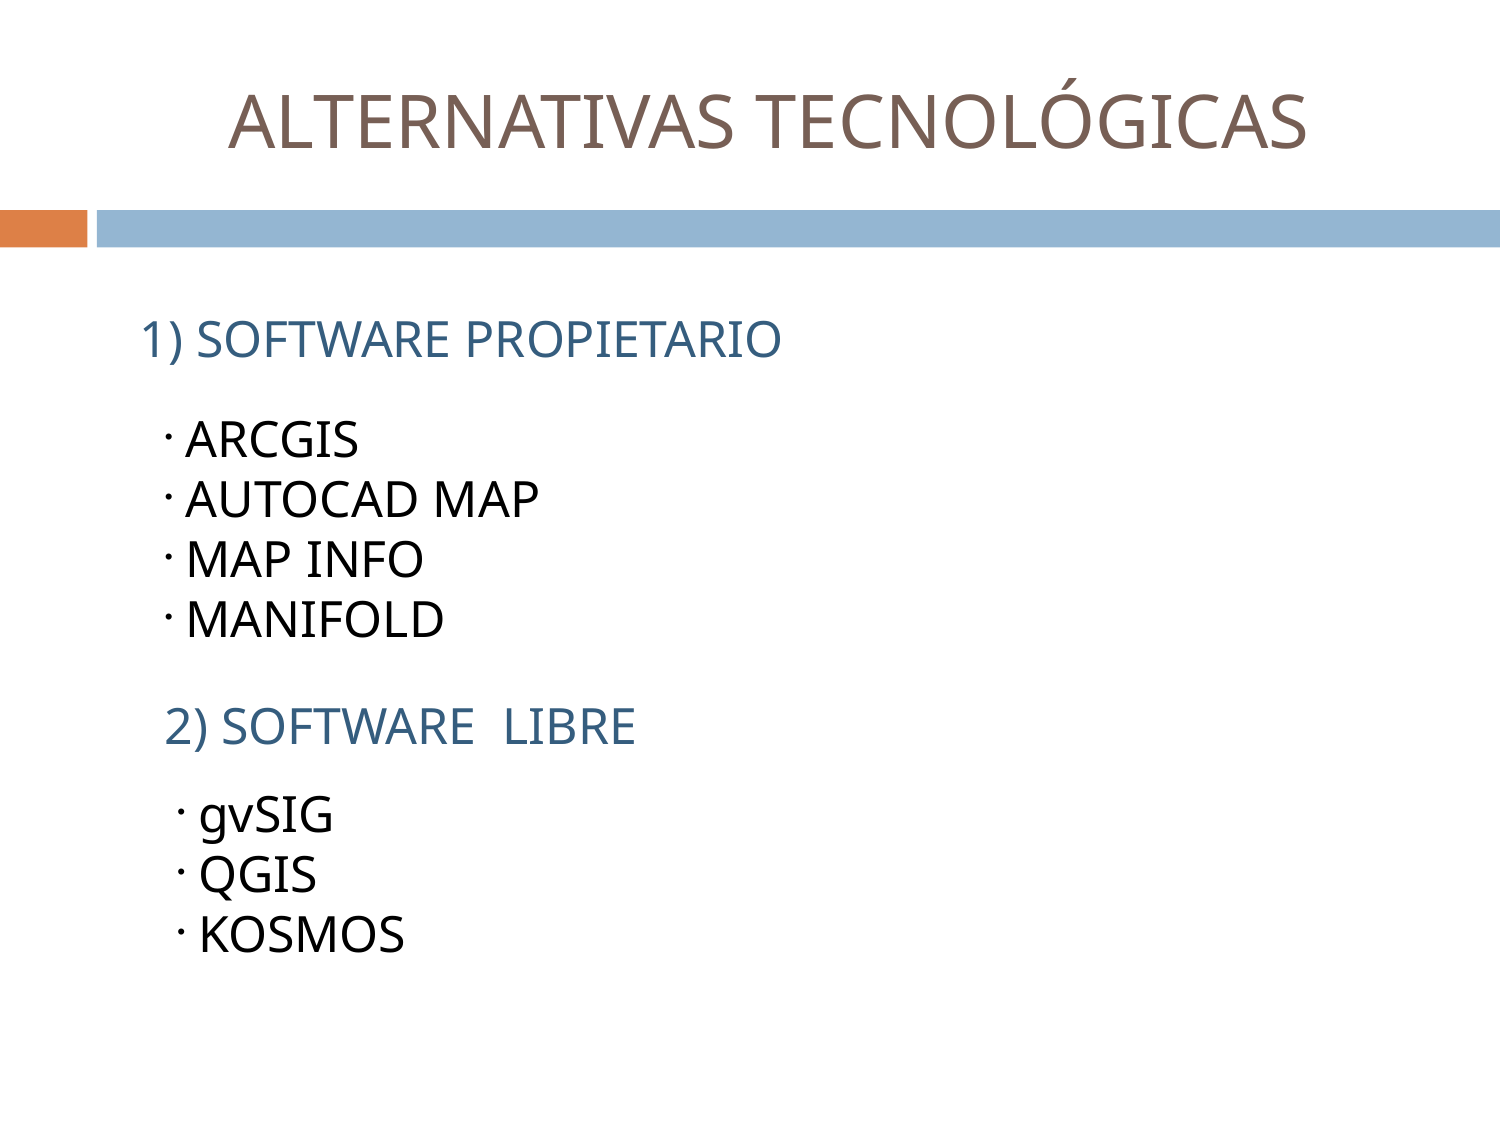

# ALTERNATIVAS TECNOLÓGICAS
1) SOFTWARE PROPIETARIO
 ARCGIS
 AUTOCAD MAP
 MAP INFO
 MANIFOLD
2) SOFTWARE LIBRE
 gvSIG
 QGIS
 KOSMOS